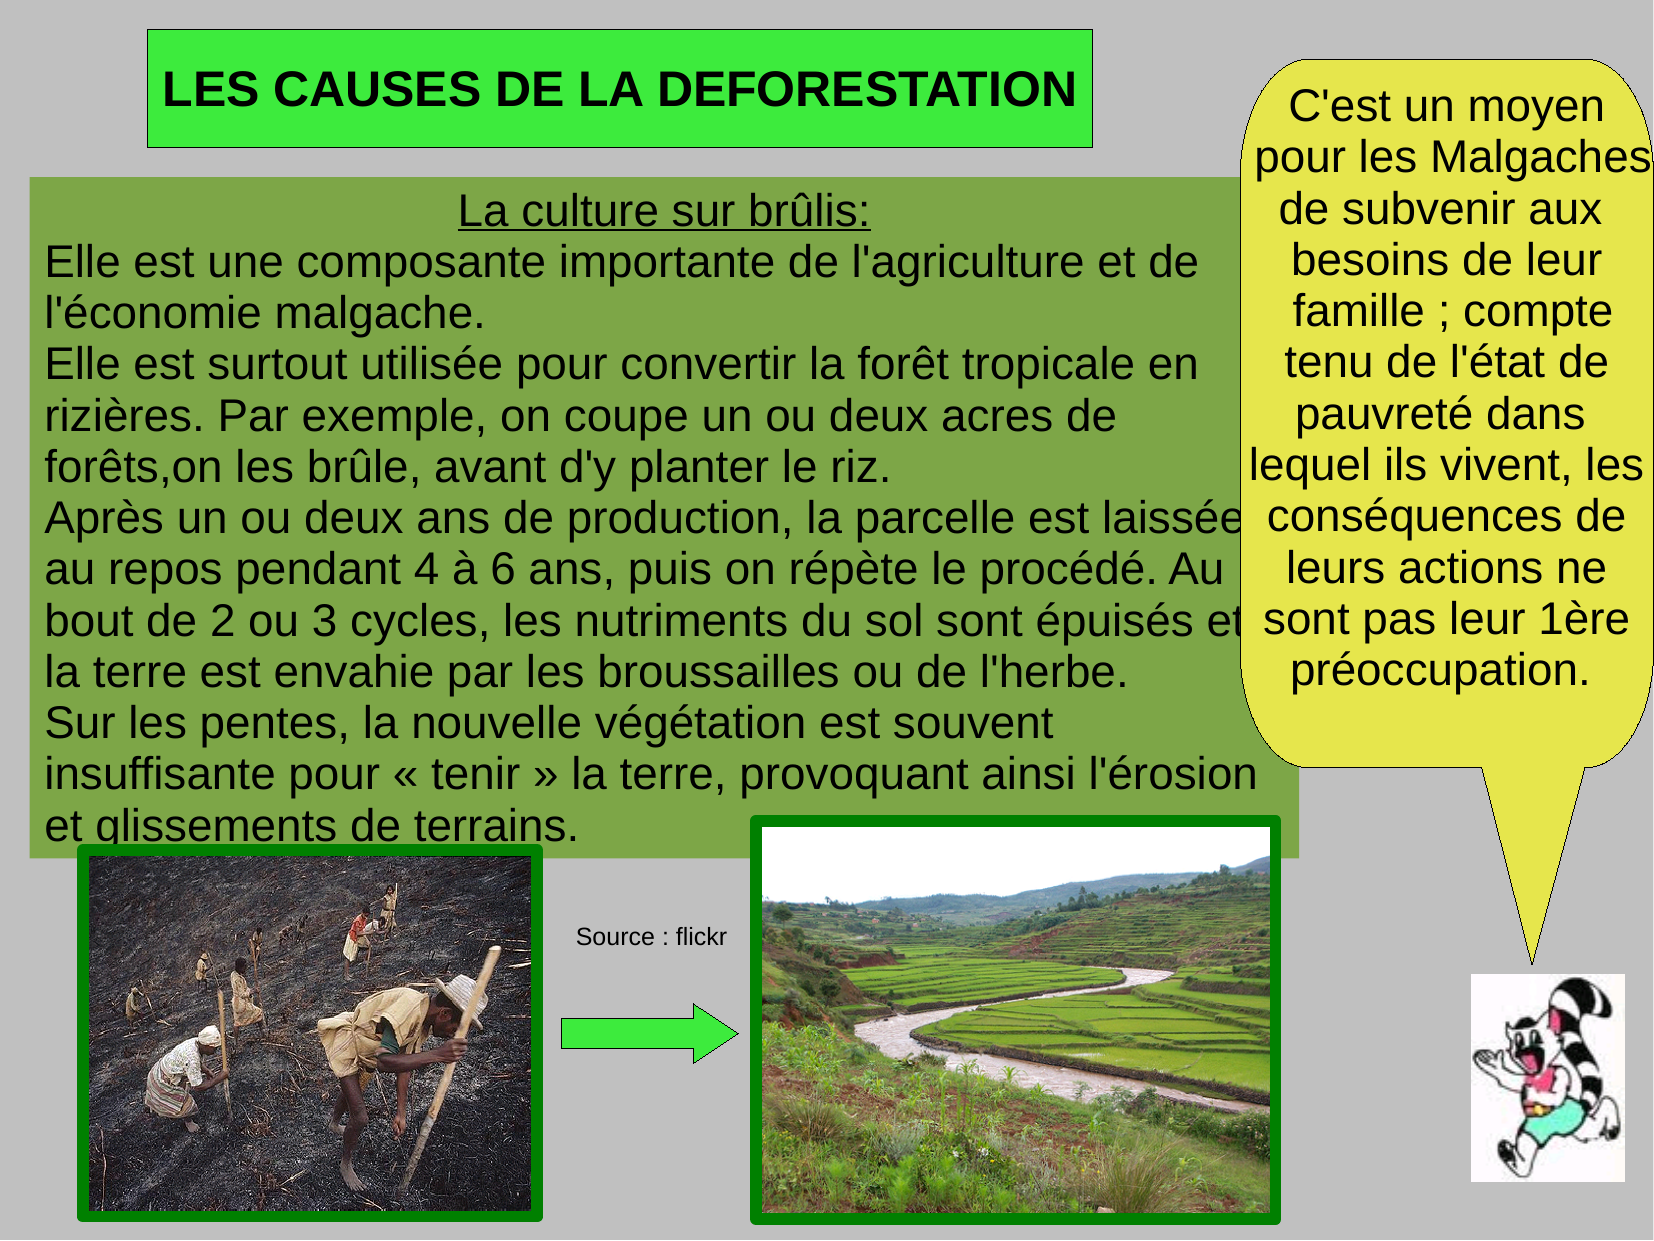

LES CAUSES DE LA DEFORESTATION
C'est un moyen
 pour les Malgaches
de subvenir aux
besoins de leur
 famille ; compte
tenu de l'état de
pauvreté dans
lequel ils vivent, les
conséquences de
leurs actions ne
sont pas leur 1ère
préoccupation.
La culture sur brûlis:
Elle est une composante importante de l'agriculture et de l'économie malgache.
Elle est surtout utilisée pour convertir la forêt tropicale en rizières. Par exemple, on coupe un ou deux acres de forêts,on les brûle, avant d'y planter le riz.
Après un ou deux ans de production, la parcelle est laissée au repos pendant 4 à 6 ans, puis on répète le procédé. Au bout de 2 ou 3 cycles, les nutriments du sol sont épuisés et la terre est envahie par les broussailles ou de l'herbe.
Sur les pentes, la nouvelle végétation est souvent insuffisante pour « tenir » la terre, provoquant ainsi l'érosion et glissements de terrains.
Source : flickr